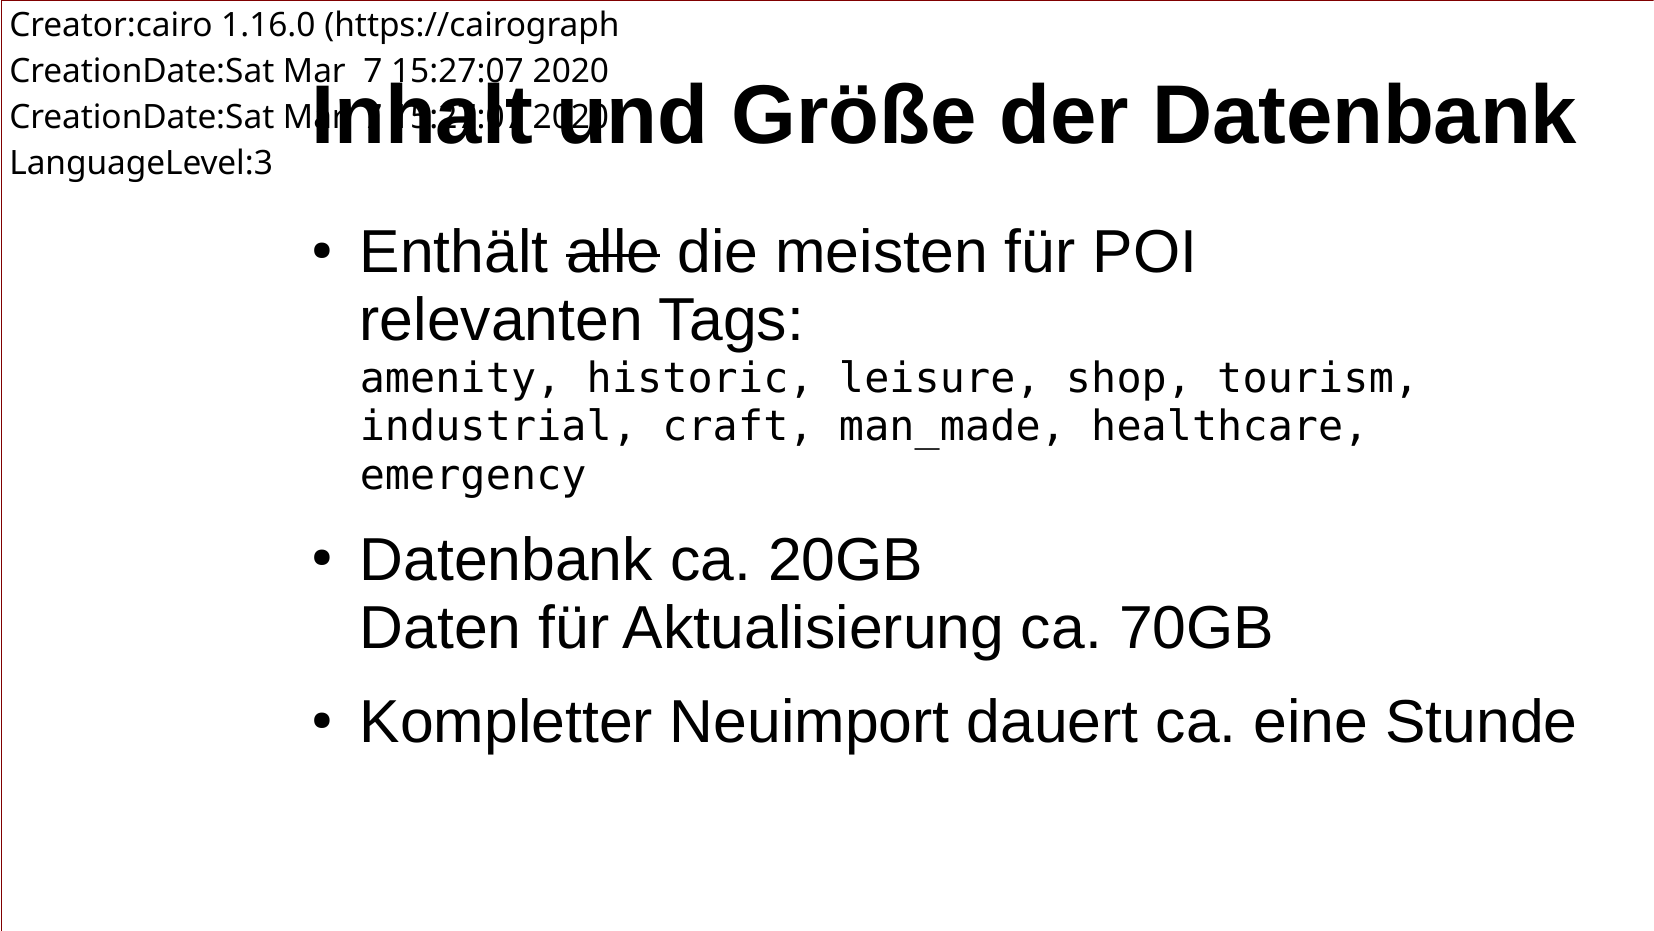

# Inhalt und Größe der Datenbank
Enthält alle die meisten für POI
relevanten Tags:
amenity, historic, leisure, shop, tourism, industrial, craft, man_made, healthcare, emergency
Datenbank ca. 20GB
Daten für Aktualisierung ca. 70GB
Kompletter Neuimport dauert ca. eine Stunde